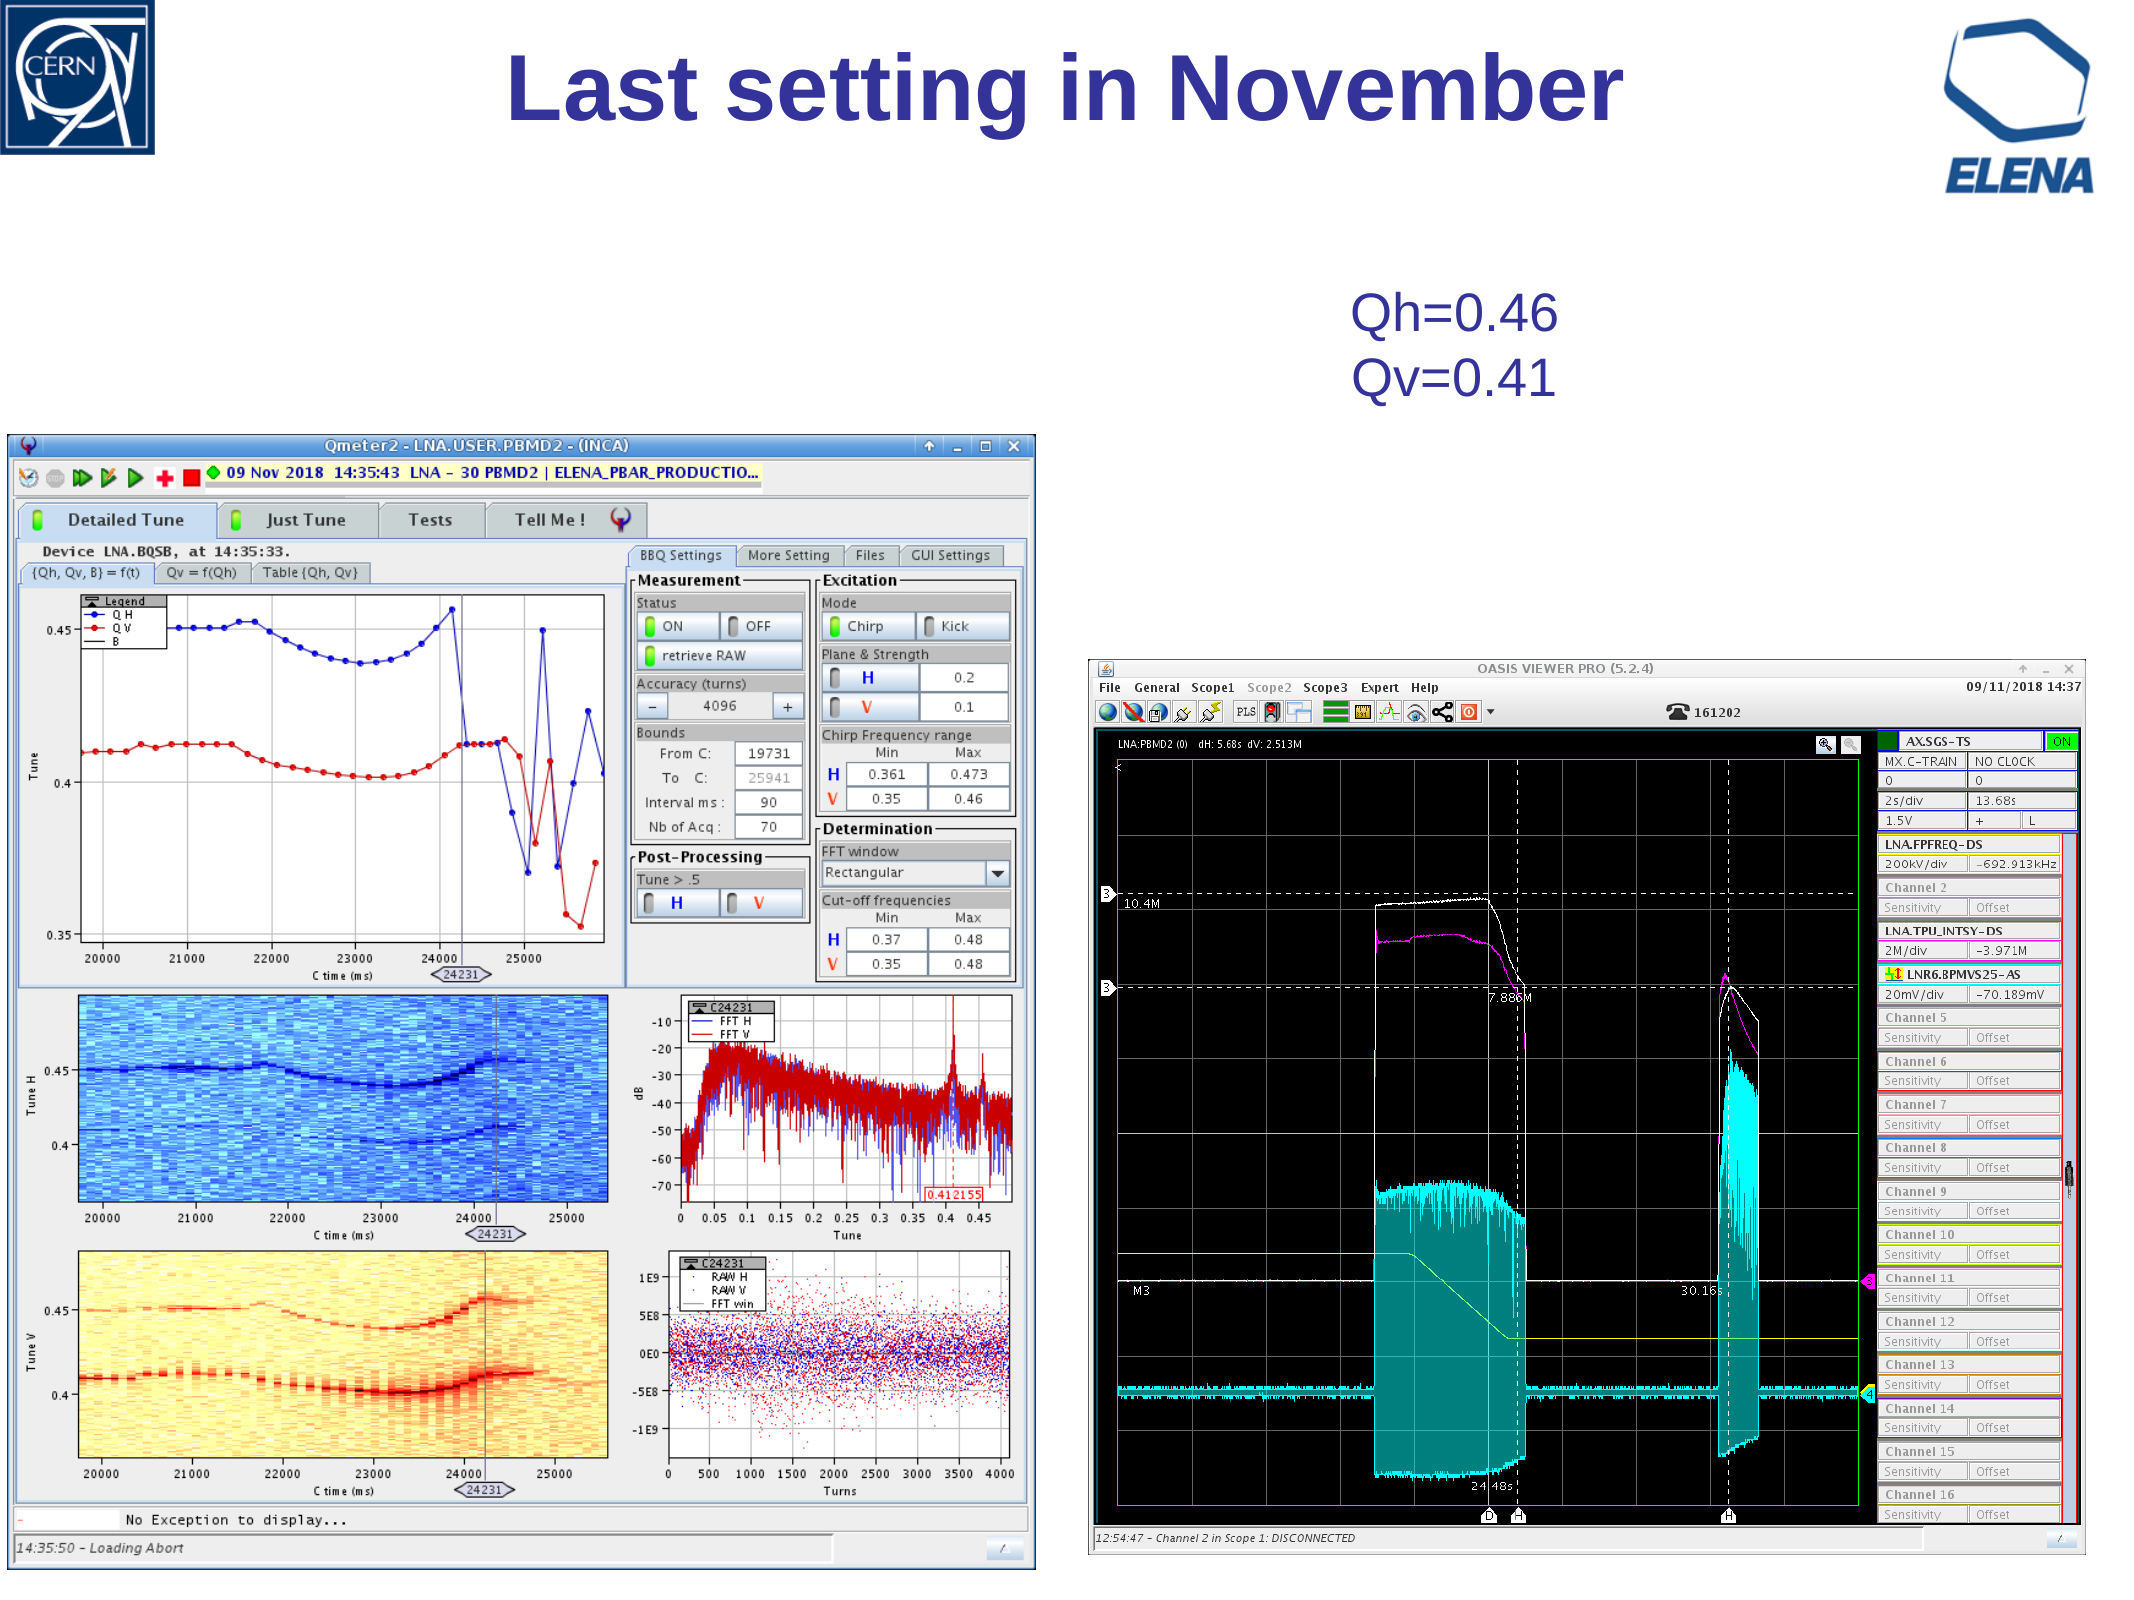

# Last setting in November
Qh=0.46
Qv=0.41